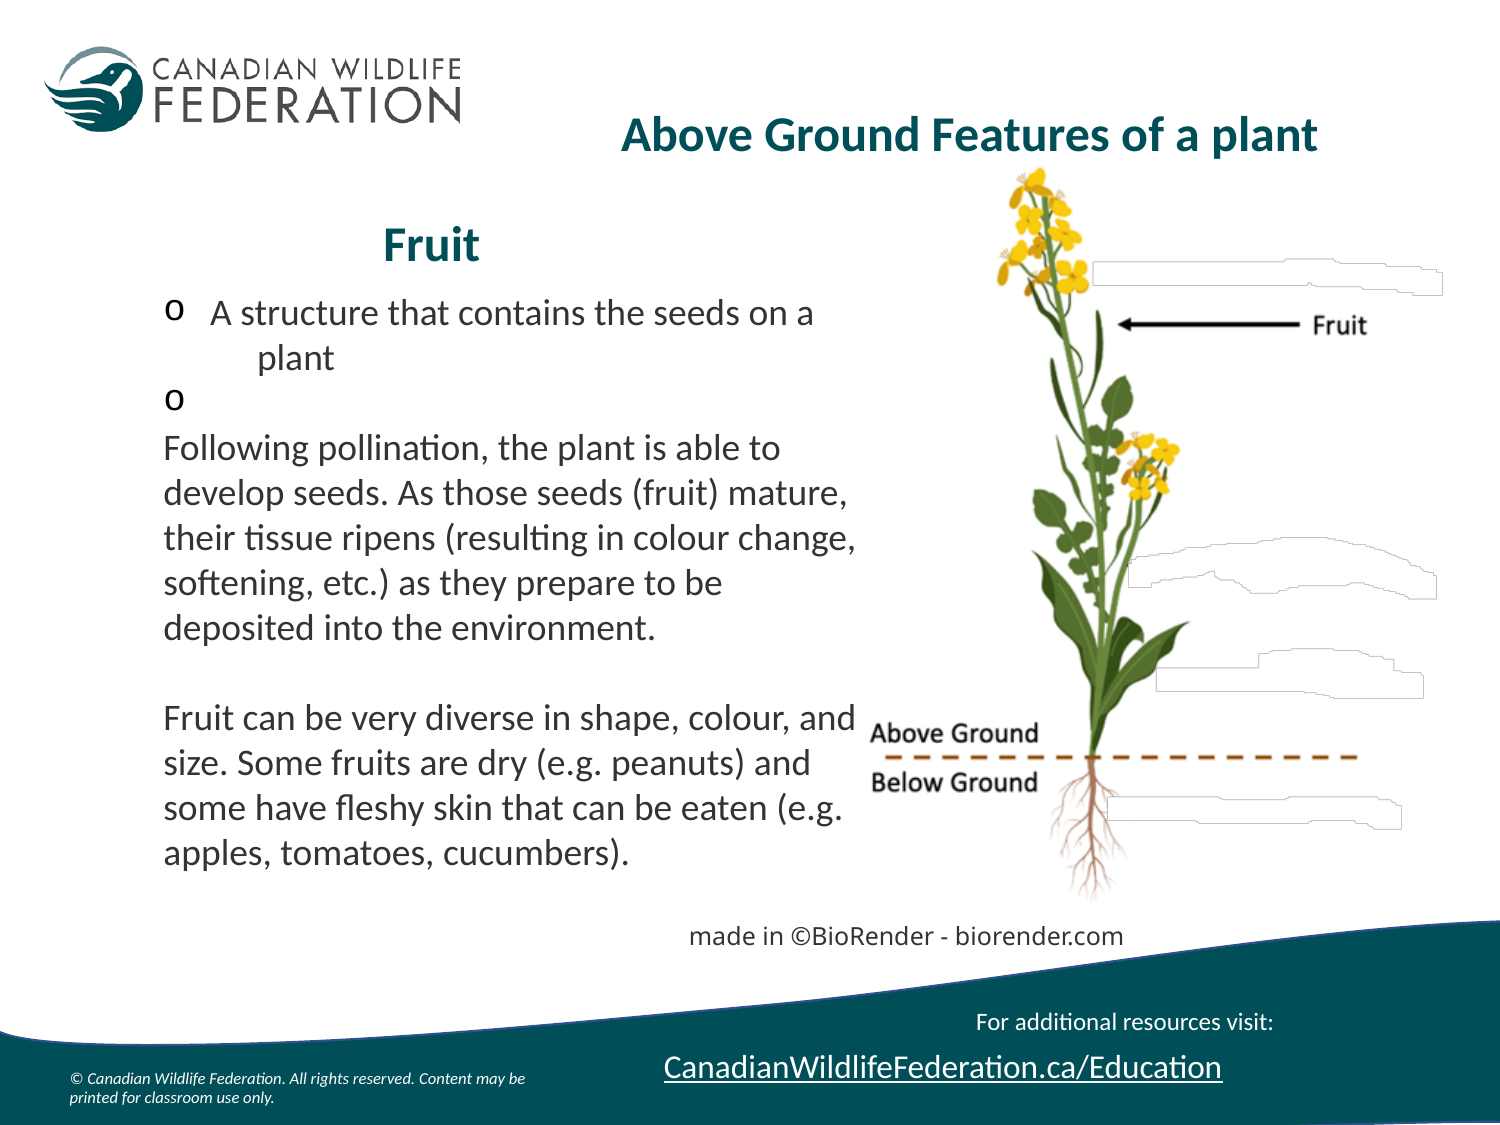

Above Ground Features of a plant
Fruit
A structure that contains the seeds on a plant
Following pollination, the plant is able to develop seeds. As those seeds (fruit) mature, their tissue ripens (resulting in colour change, softening, etc.) as they prepare to be deposited into the environment.
Fruit can be very diverse in shape, colour, and size. Some fruits are dry (e.g. peanuts) and some have fleshy skin that can be eaten (e.g. apples, tomatoes, cucumbers).
made in ©BioRender - biorender.com
For additional resources visit:
CanadianWildlifeFederation.ca/Education
© Canadian Wildlife Federation. All rights reserved. Content may be printed for classroom use only.